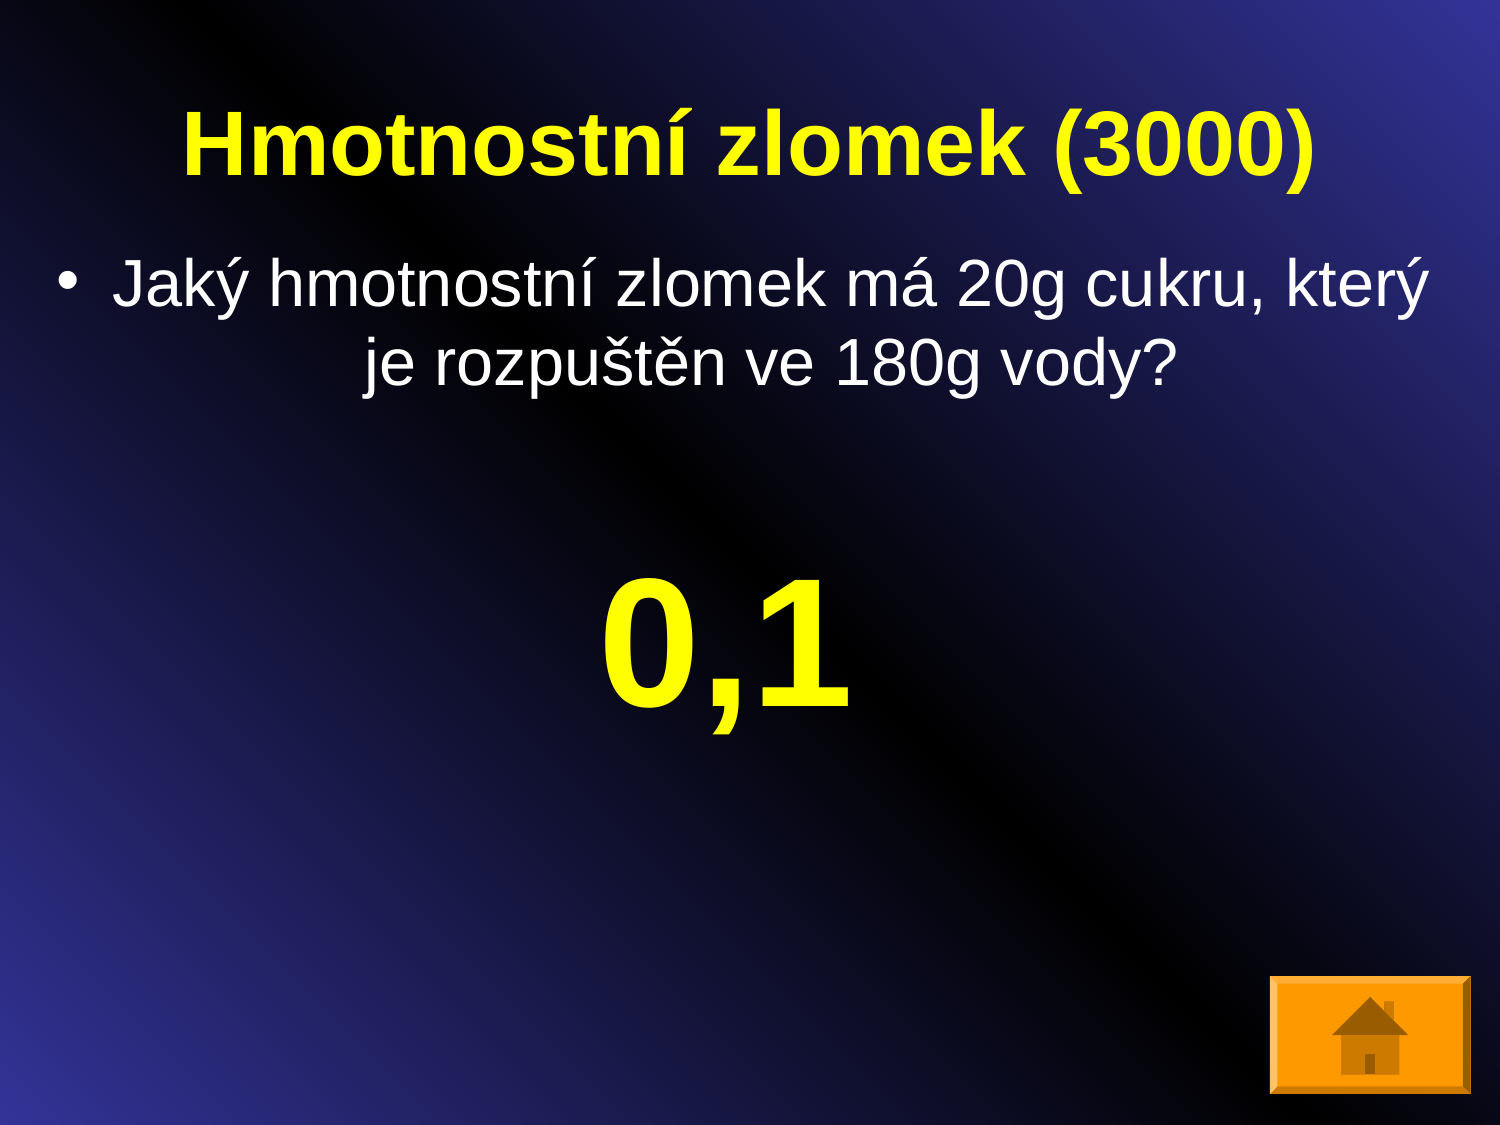

# Hmotnostní zlomek (3000)
Jaký hmotnostní zlomek má 20g cukru, který je rozpuštěn ve 180g vody?
0,1